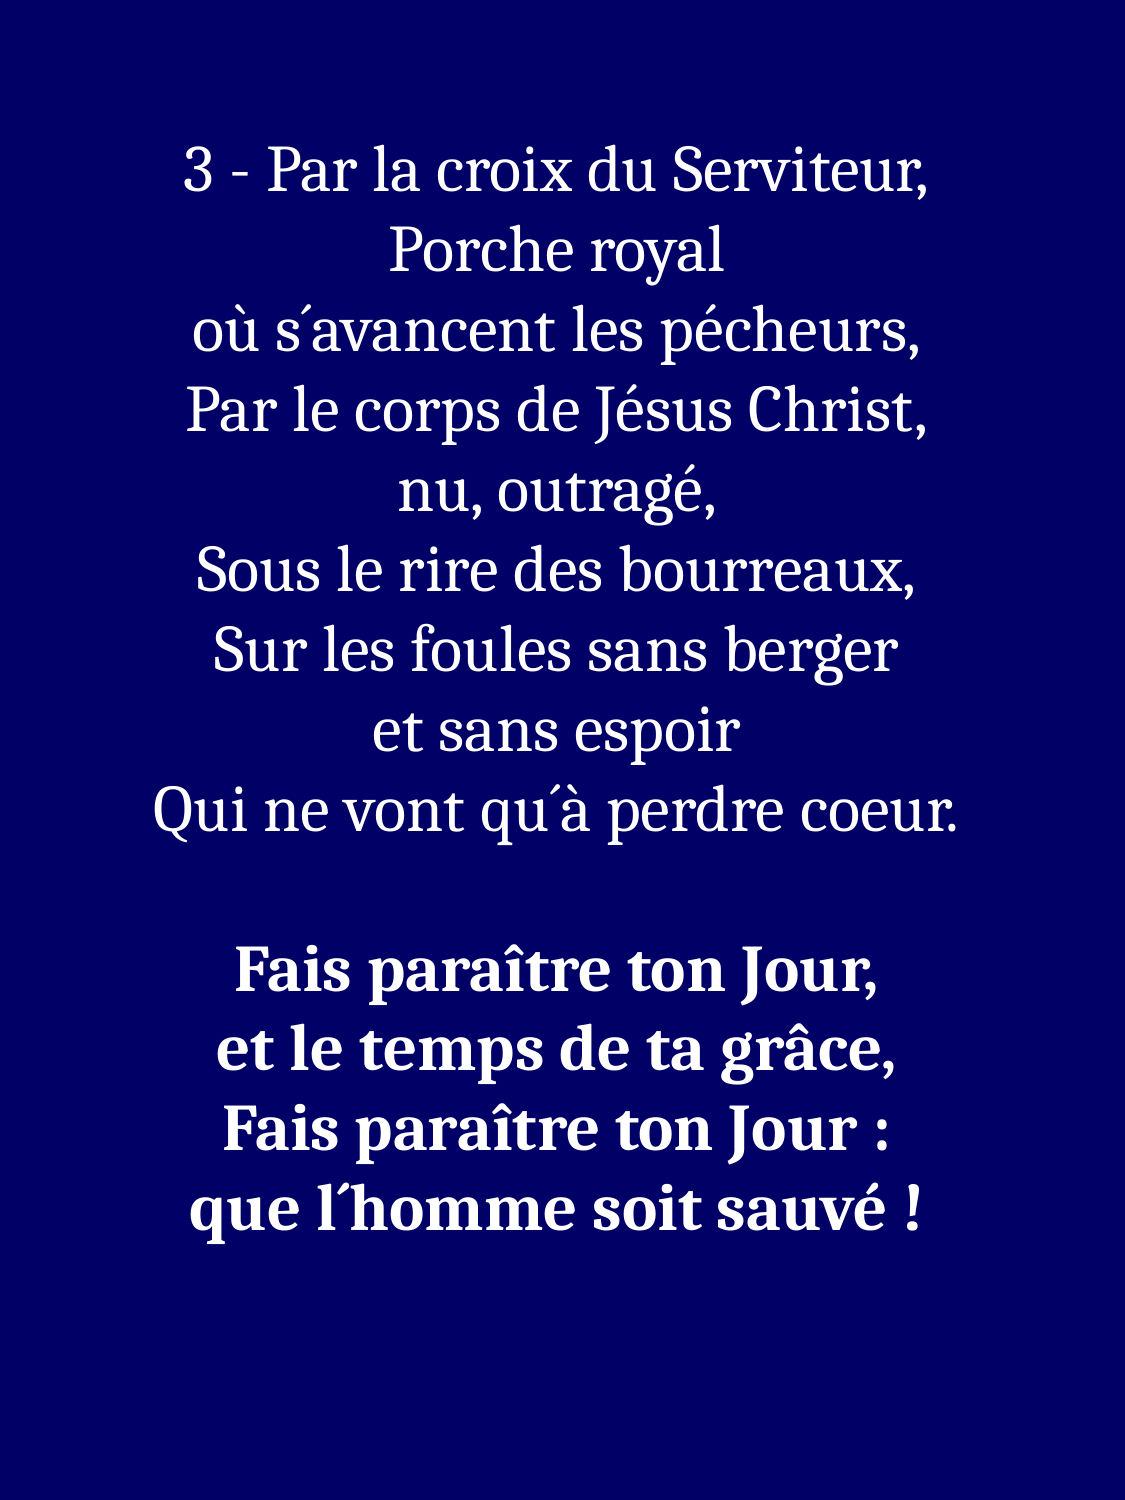

3 - Par la croix du Serviteur,
Porche royal
où s´avancent les pécheurs,
Par le corps de Jésus Christ,
nu, outragé,
Sous le rire des bourreaux,
Sur les foules sans berger
et sans espoir
Qui ne vont qu´à perdre coeur.
Fais paraître ton Jour,
et le temps de ta grâce,
Fais paraître ton Jour :
que l´homme soit sauvé !